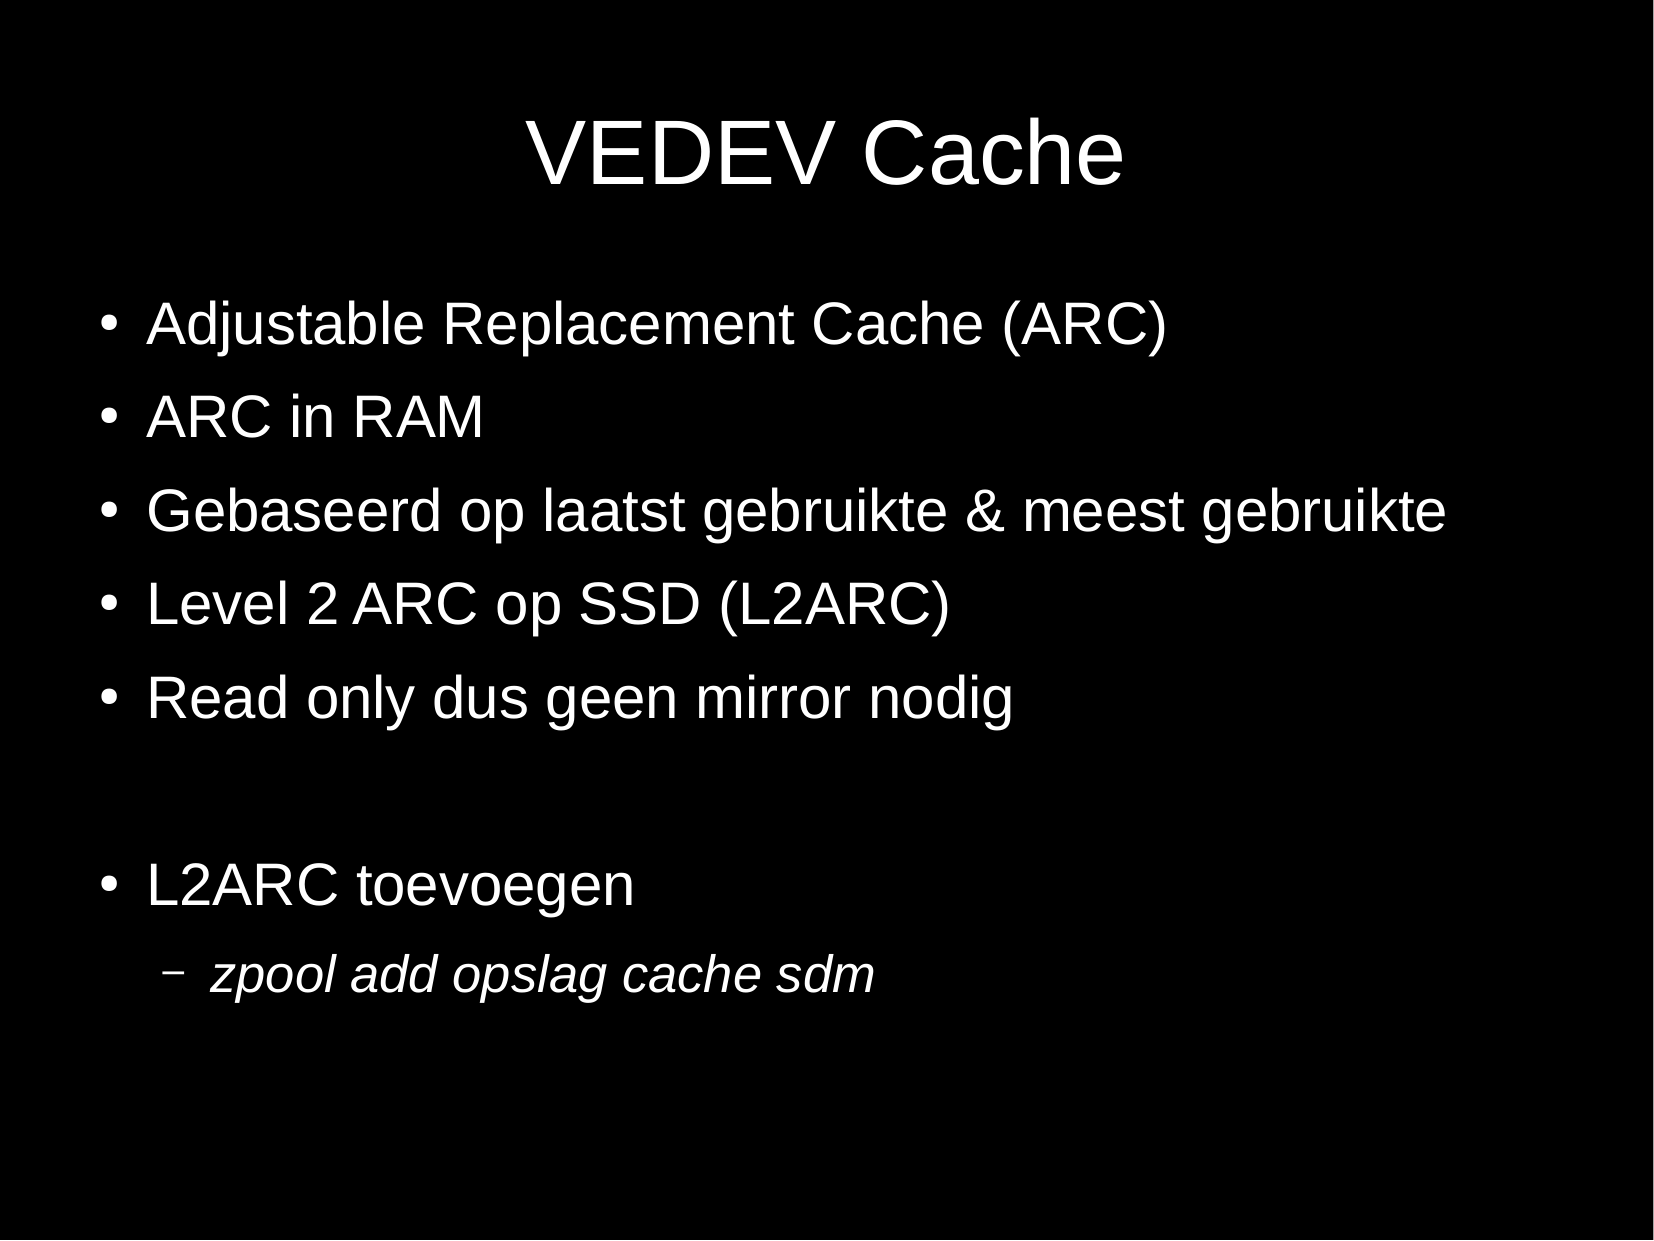

# VEDEV Cache
Adjustable Replacement Cache (ARC)
ARC in RAM
Gebaseerd op laatst gebruikte & meest gebruikte
Level 2 ARC op SSD (L2ARC)
Read only dus geen mirror nodig
L2ARC toevoegen
zpool add opslag cache sdm